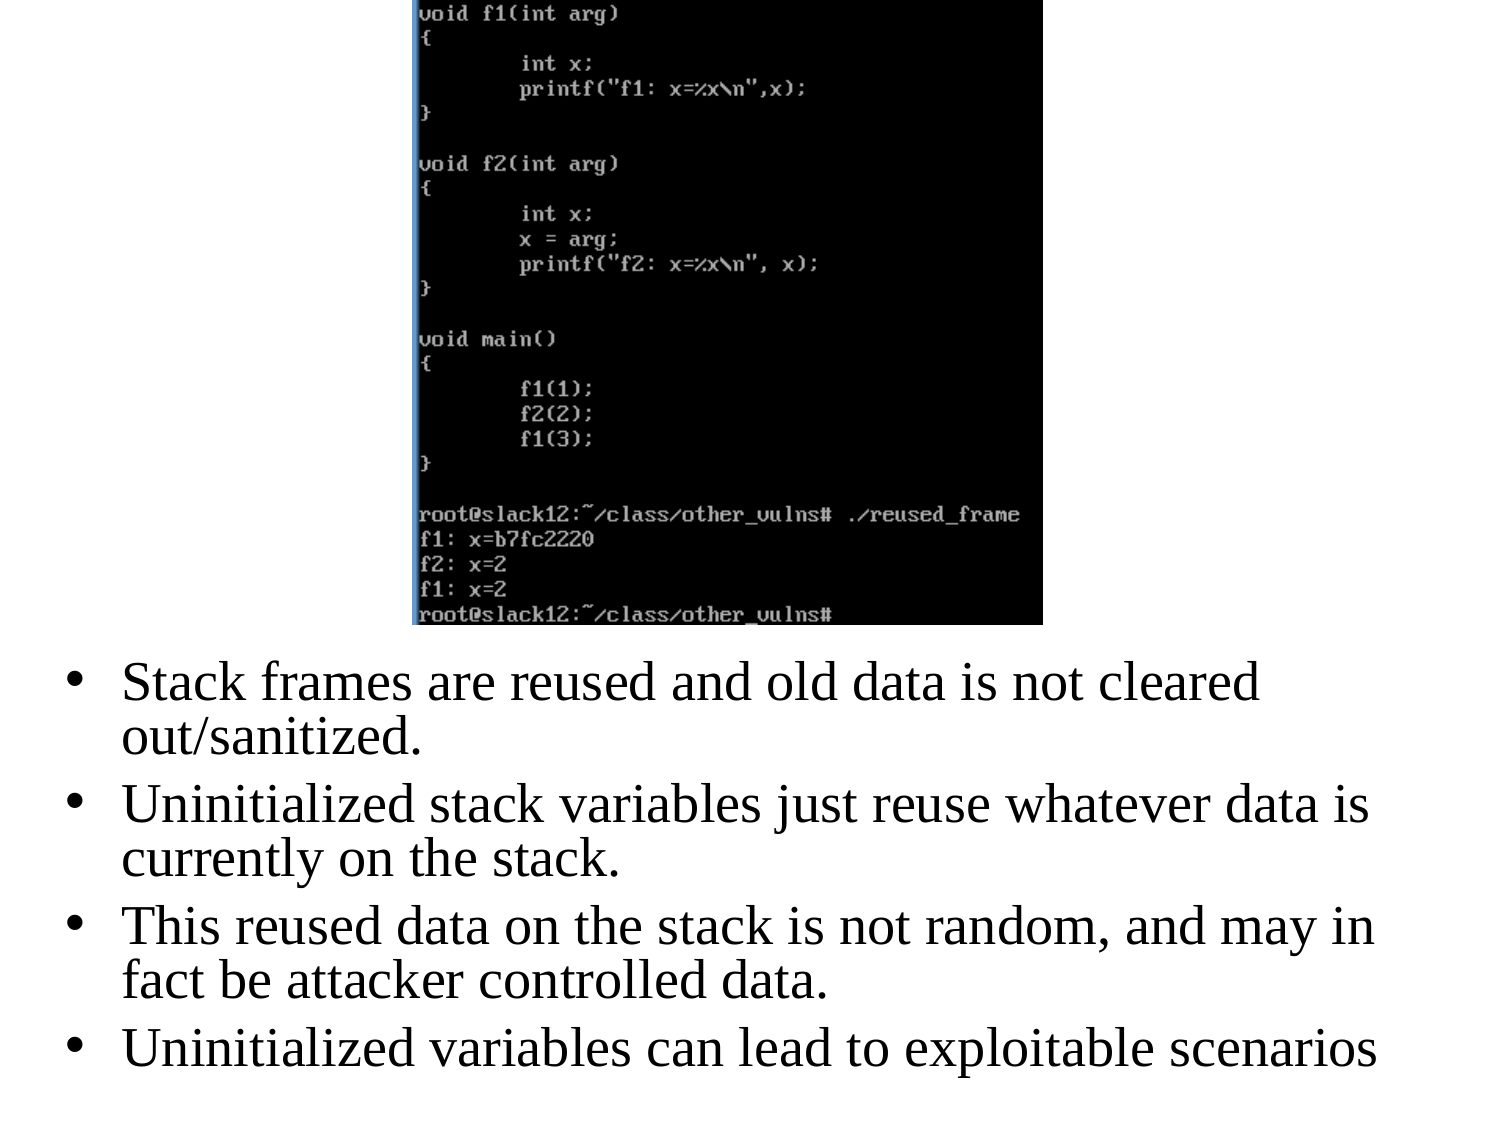

# Stack frames are reused and old data is not cleared out/sanitized.
Uninitialized stack variables just reuse whatever data is currently on the stack.
This reused data on the stack is not random, and may in fact be attacker controlled data.
Uninitialized variables can lead to exploitable scenarios